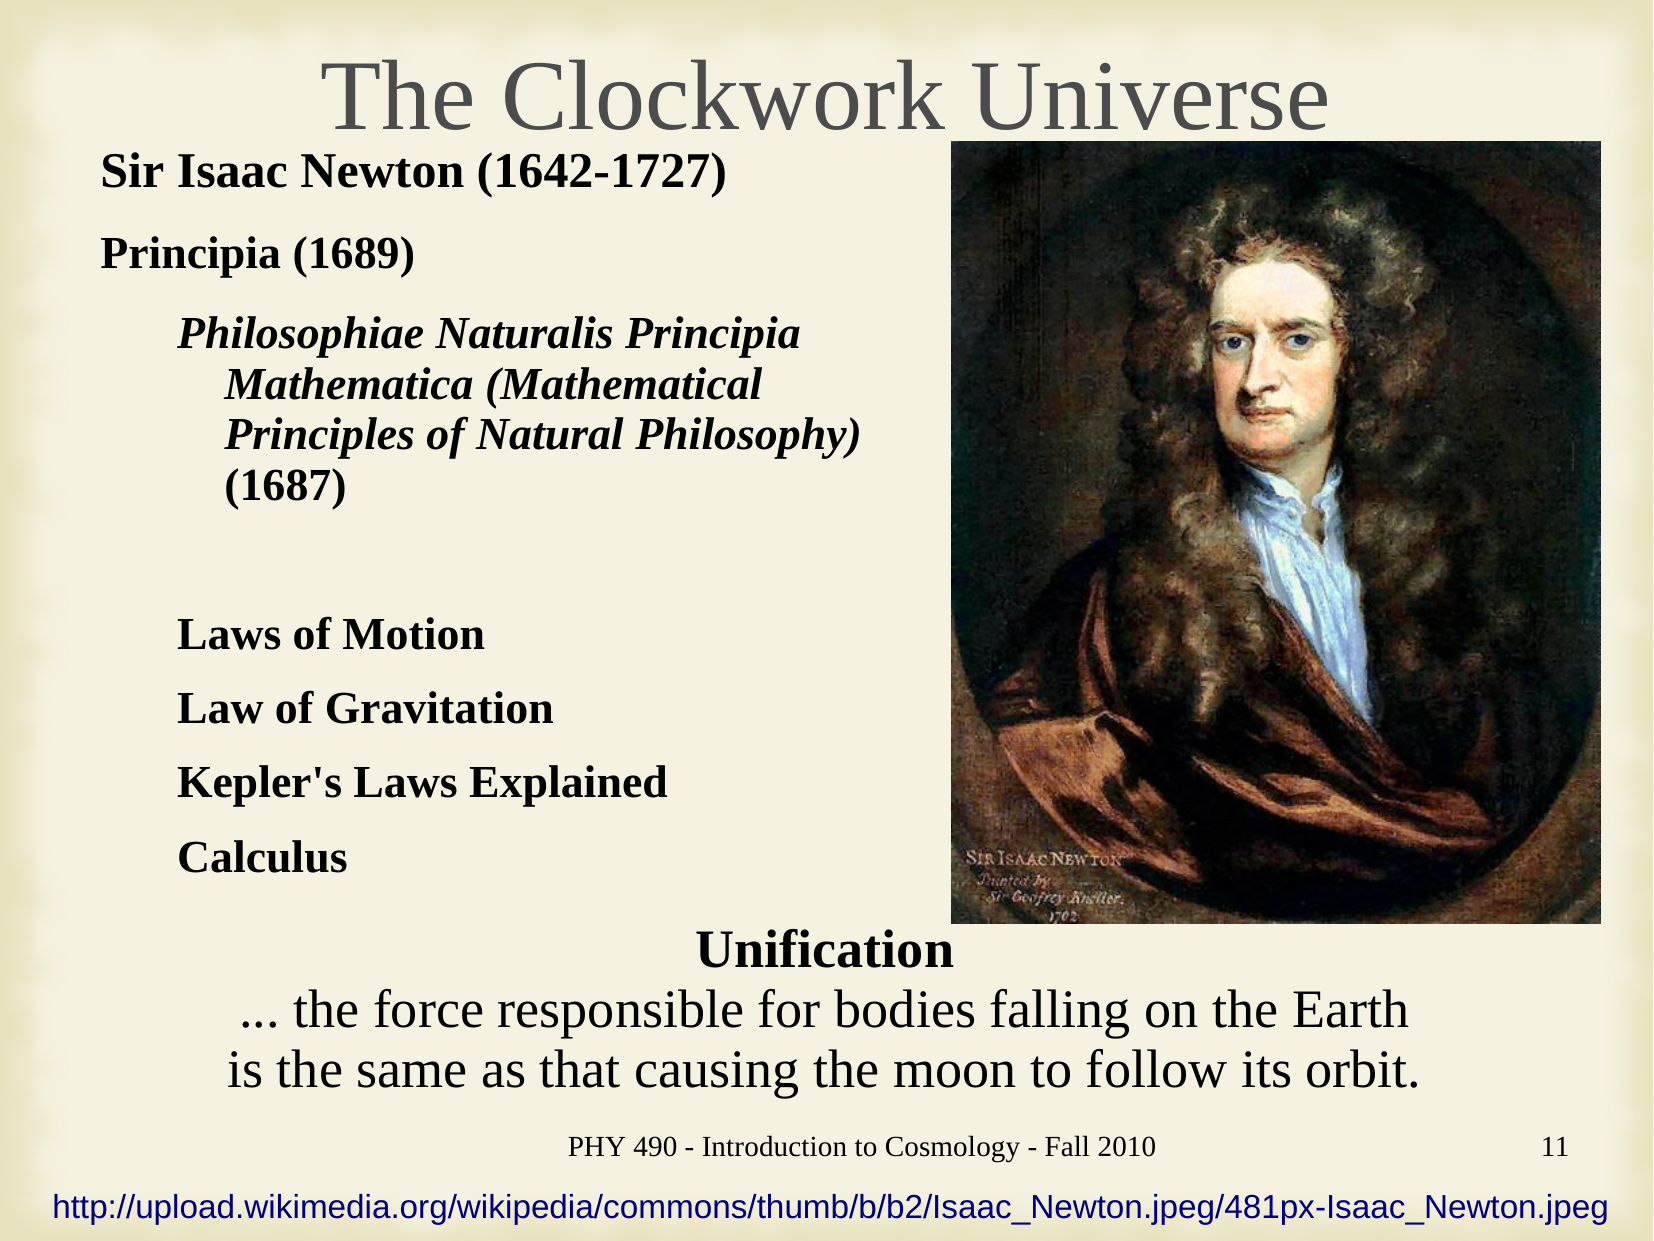

# The Clockwork Universe
Sir Isaac Newton (1642-1727)
Principia (1689)
Philosophiae Naturalis Principia
Mathematica (Mathematical
Principles of Natural Philosophy)
(1687)
Laws of Motion
Law of Gravitation
Kepler's Laws Explained
Calculus
Unification
... the force responsible for bodies falling on the Earth
is the same as that causing the moon to follow its orbit.
PHY 490 - Introduction to Cosmology - Fall 2010
11
http://upload.wikimedia.org/wikipedia/commons/thumb/b/b2/Isaac_Newton.jpeg/481px-Isaac_Newton.jpeg